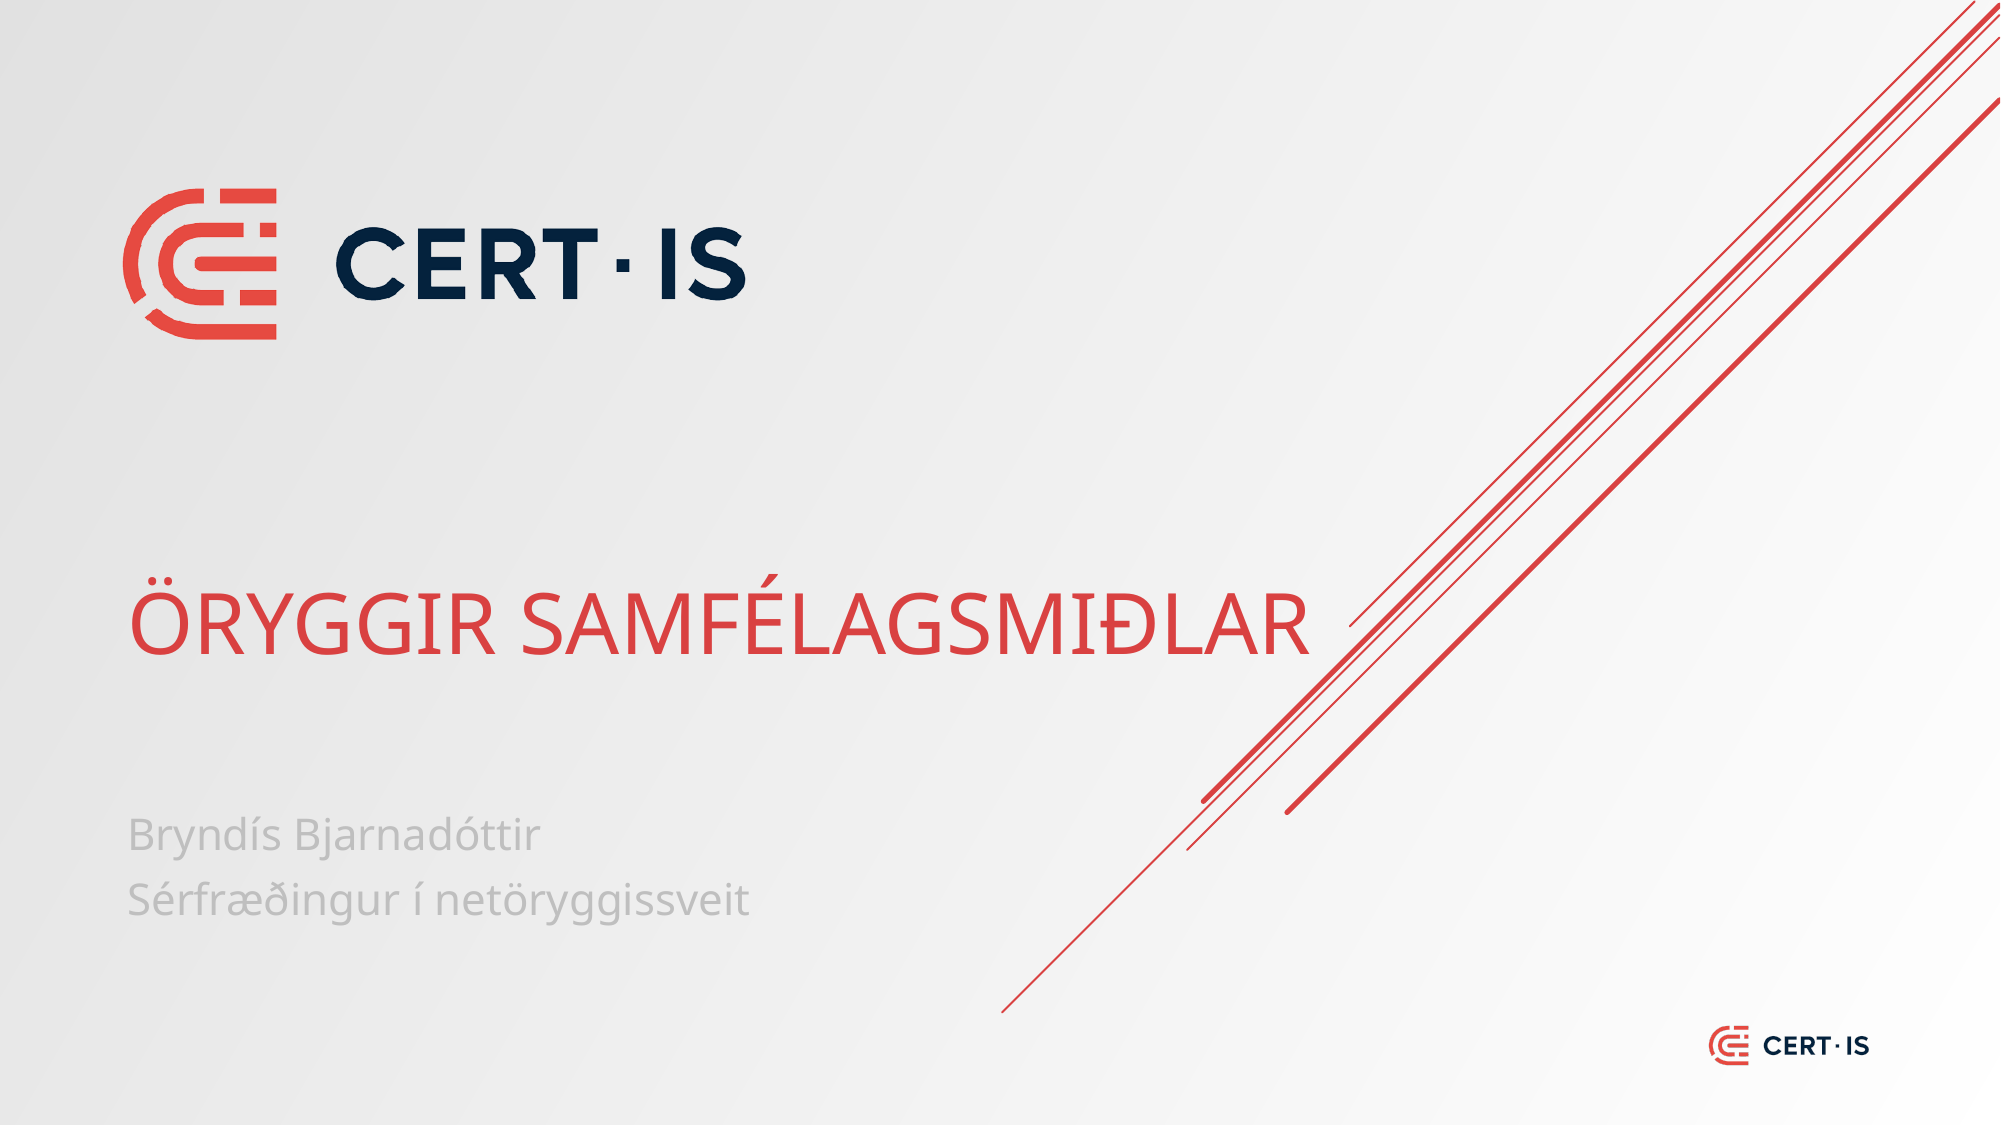

# Öryggir samfélagsmiðlar
Bryndís Bjarnadóttir
Sérfræðingur í netöryggissveit